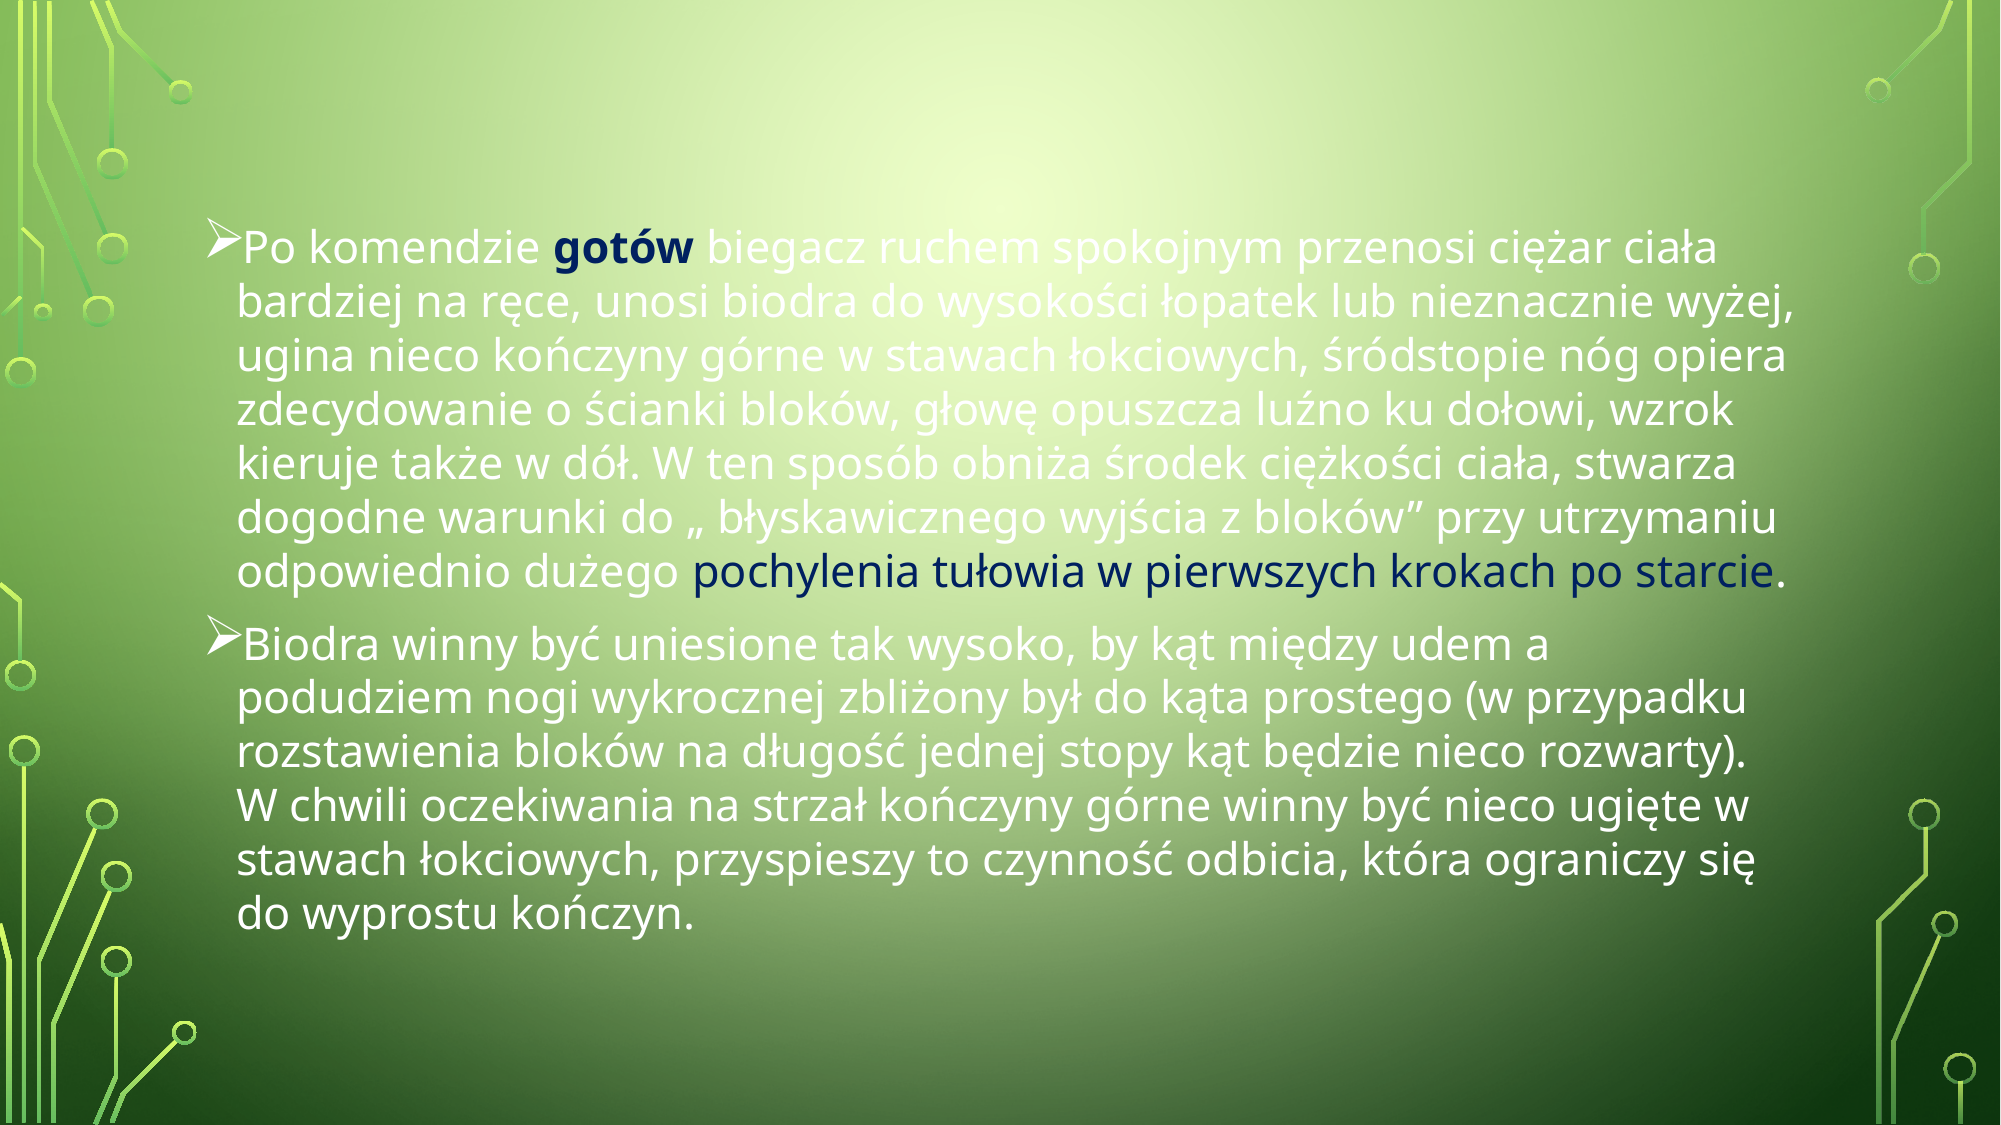

# Po komendzie gotów biegacz ruchem spokojnym przenosi ciężar ciała bardziej na ręce, unosi biodra do wysokości łopatek lub nieznacznie wyżej, ugina nieco kończyny górne w stawach łokciowych, śródstopie nóg opiera zdecydowanie o ścianki bloków, głowę opuszcza luźno ku dołowi, wzrok kieruje także w dół. W ten sposób obniża środek ciężkości ciała, stwarza dogodne warunki do „ błyskawicznego wyjścia z bloków” przy utrzymaniu odpowiednio dużego pochylenia tułowia w pierwszych krokach po starcie.
Biodra winny być uniesione tak wysoko, by kąt między udem a podudziem nogi wykrocznej zbliżony był do kąta prostego (w przypadku rozstawienia bloków na długość jednej stopy kąt będzie nieco rozwarty). W chwili oczekiwania na strzał kończyny górne winny być nieco ugięte w stawach łokciowych, przyspieszy to czynność odbicia, która ograniczy się do wyprostu kończyn.